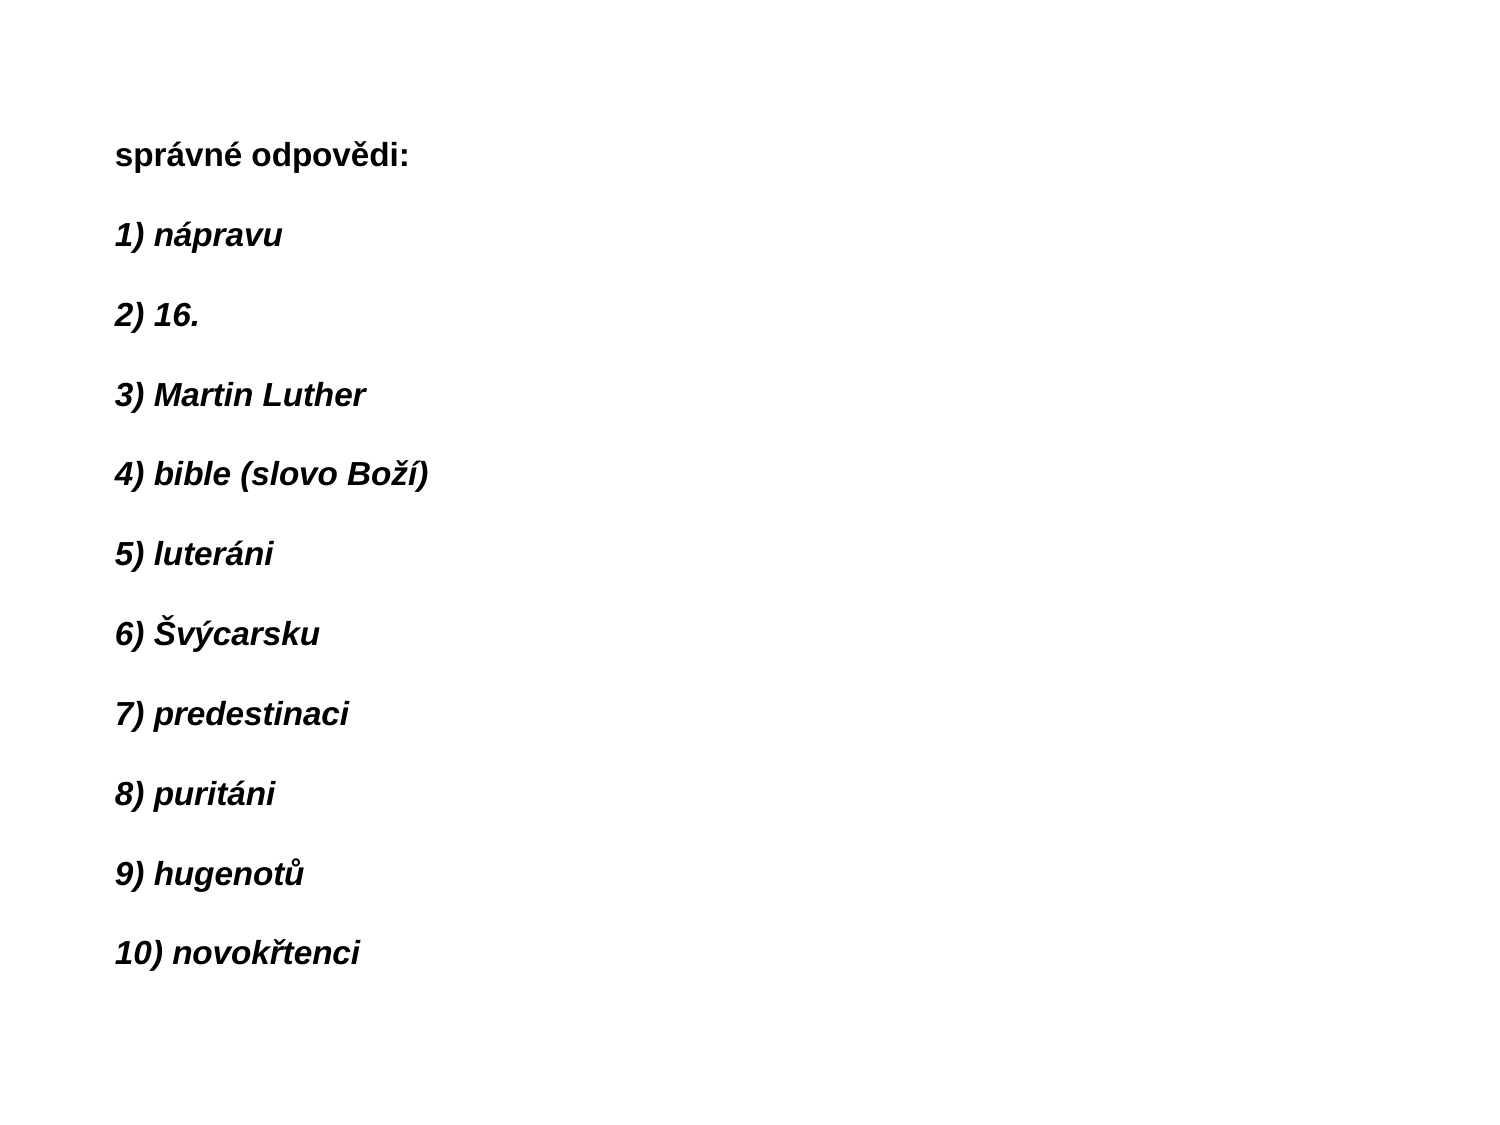

správné odpovědi:
 nápravu
 16.
 Martin Luther
 bible (slovo Boží)
 luteráni
 Švýcarsku
 predestinaci
 puritáni
 hugenotů
 novokřtenci